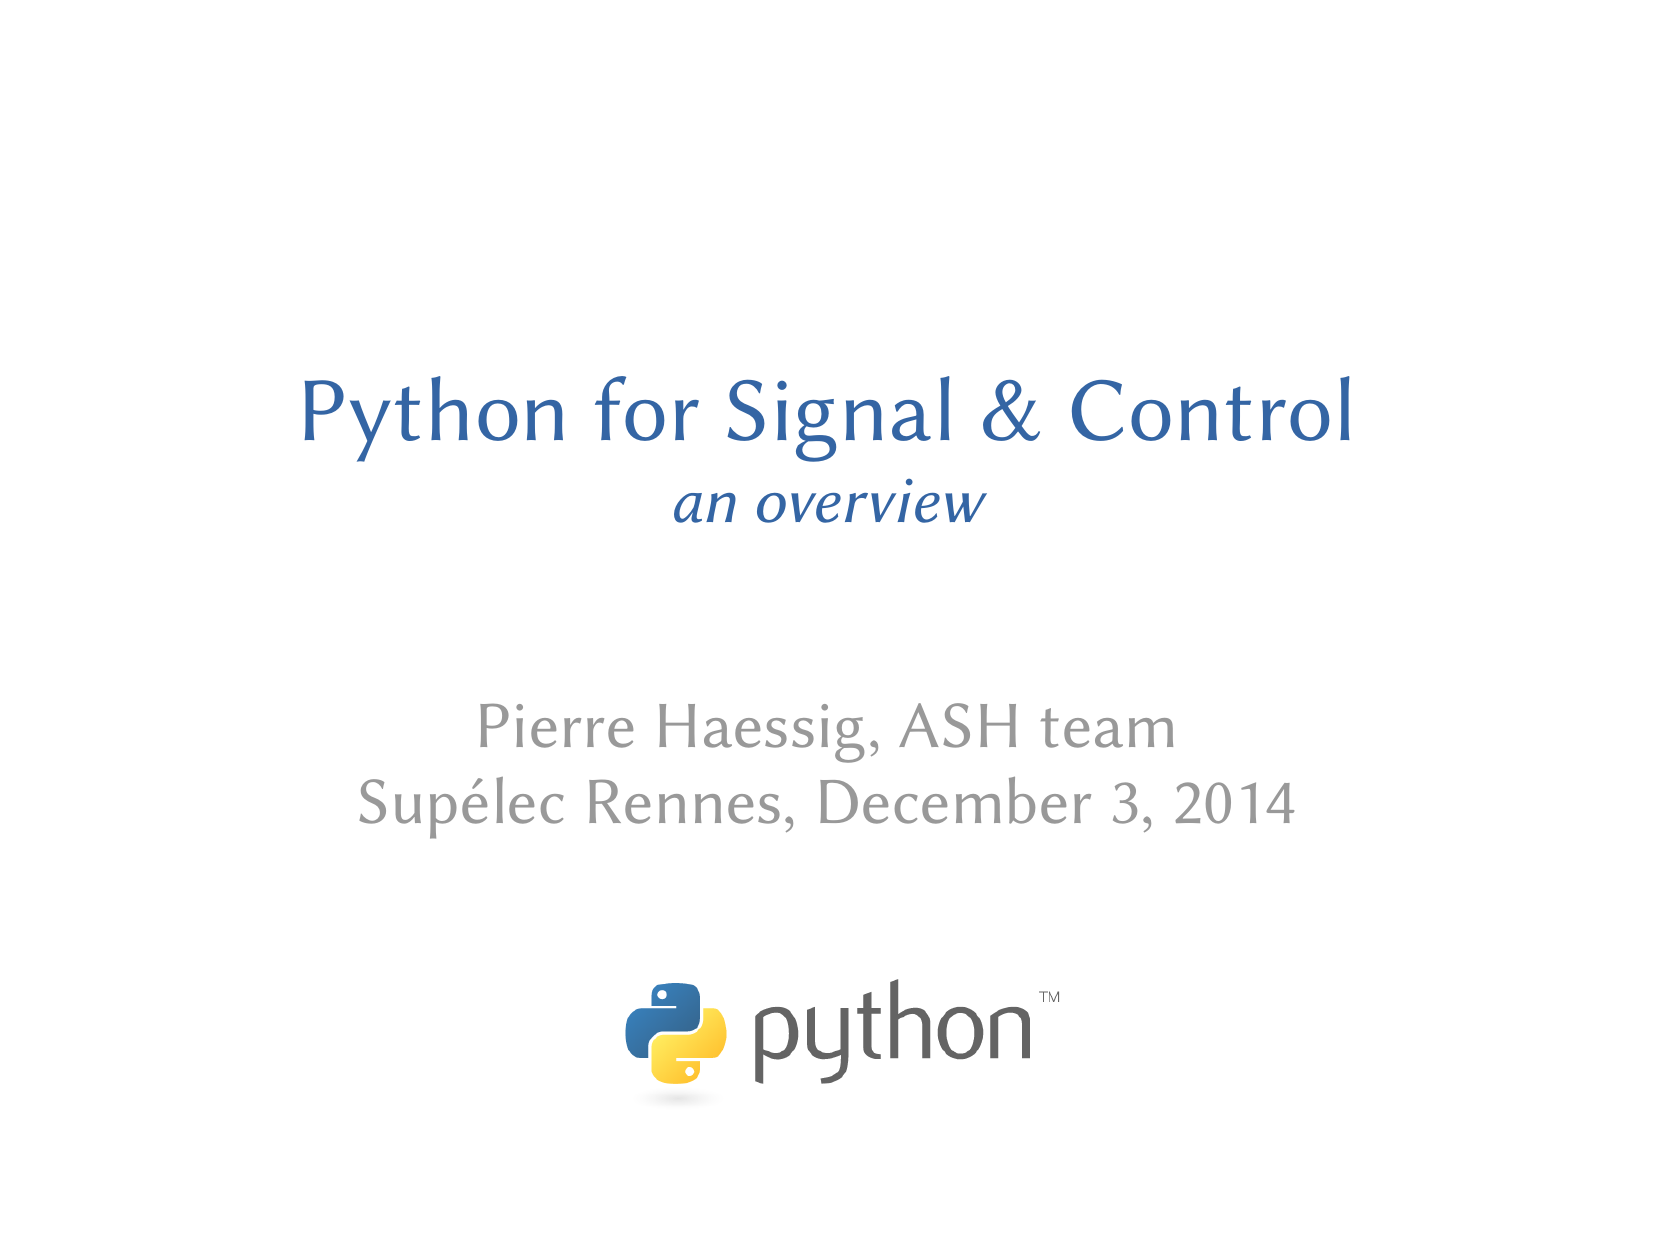

Pierre Haessig, ASH team
Supélec Rennes, December 3, 2014
# Python for Signal & Control an overview